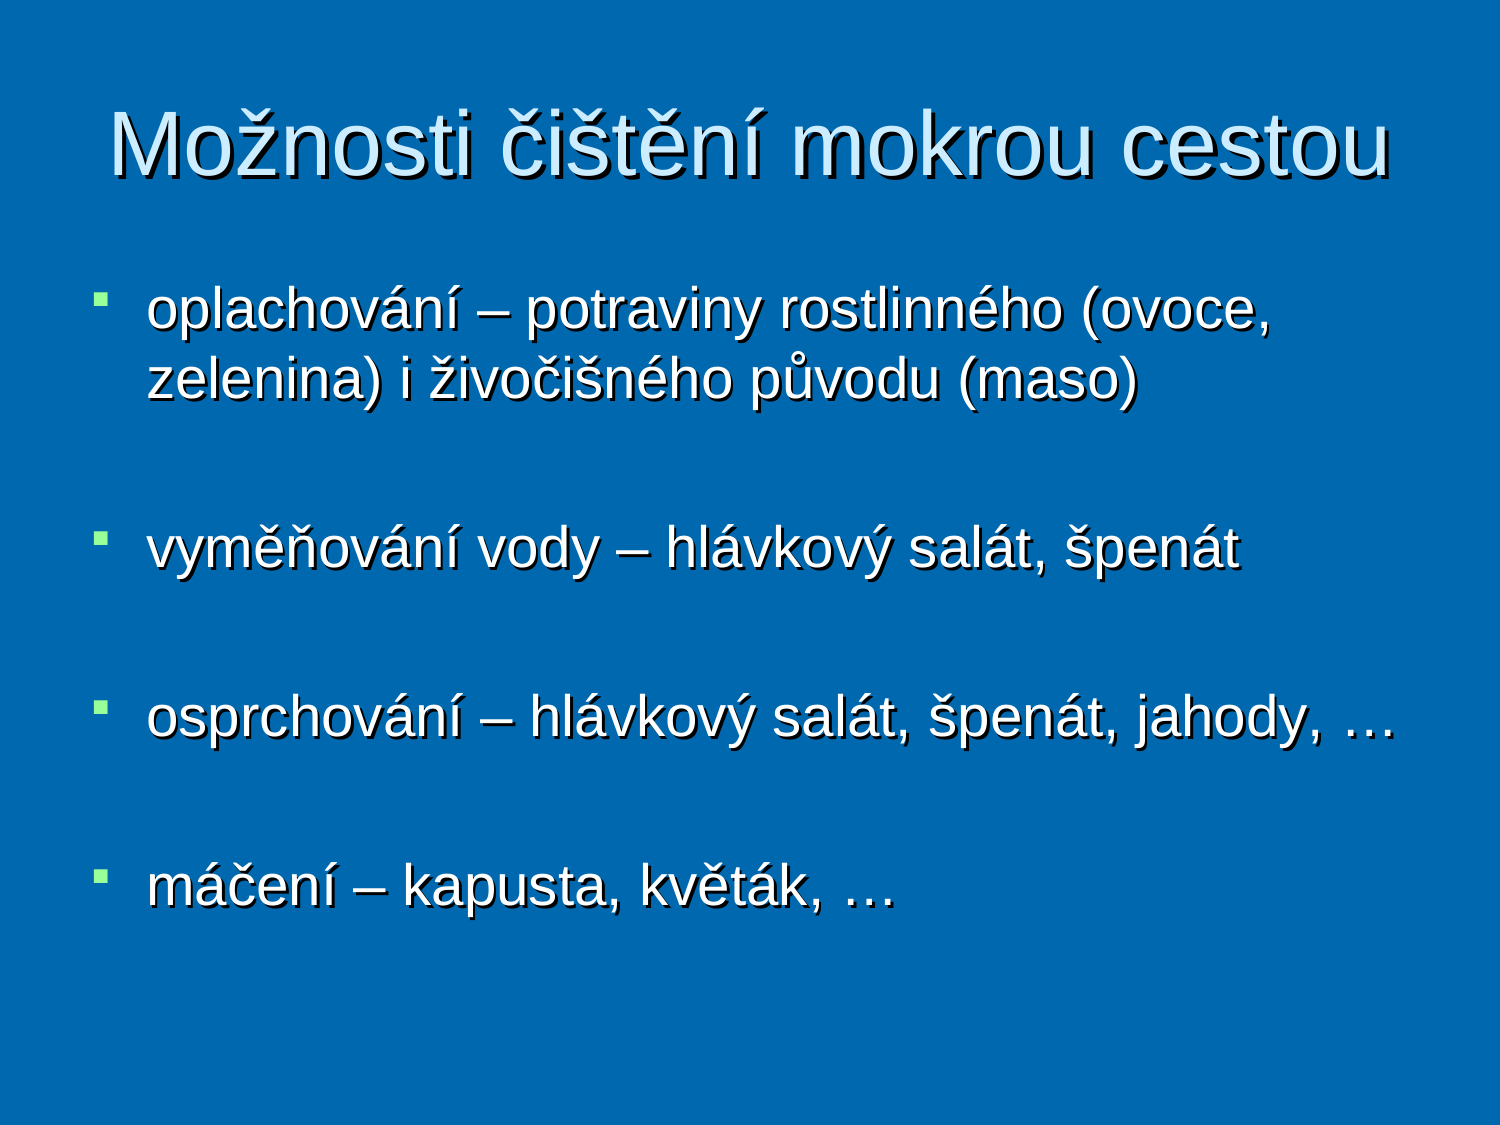

# Možnosti čištění mokrou cestou
oplachování – potraviny rostlinného (ovoce, zelenina) i živočišného původu (maso)
vyměňování vody – hlávkový salát, špenát
osprchování – hlávkový salát, špenát, jahody, …
máčení – kapusta, květák, …